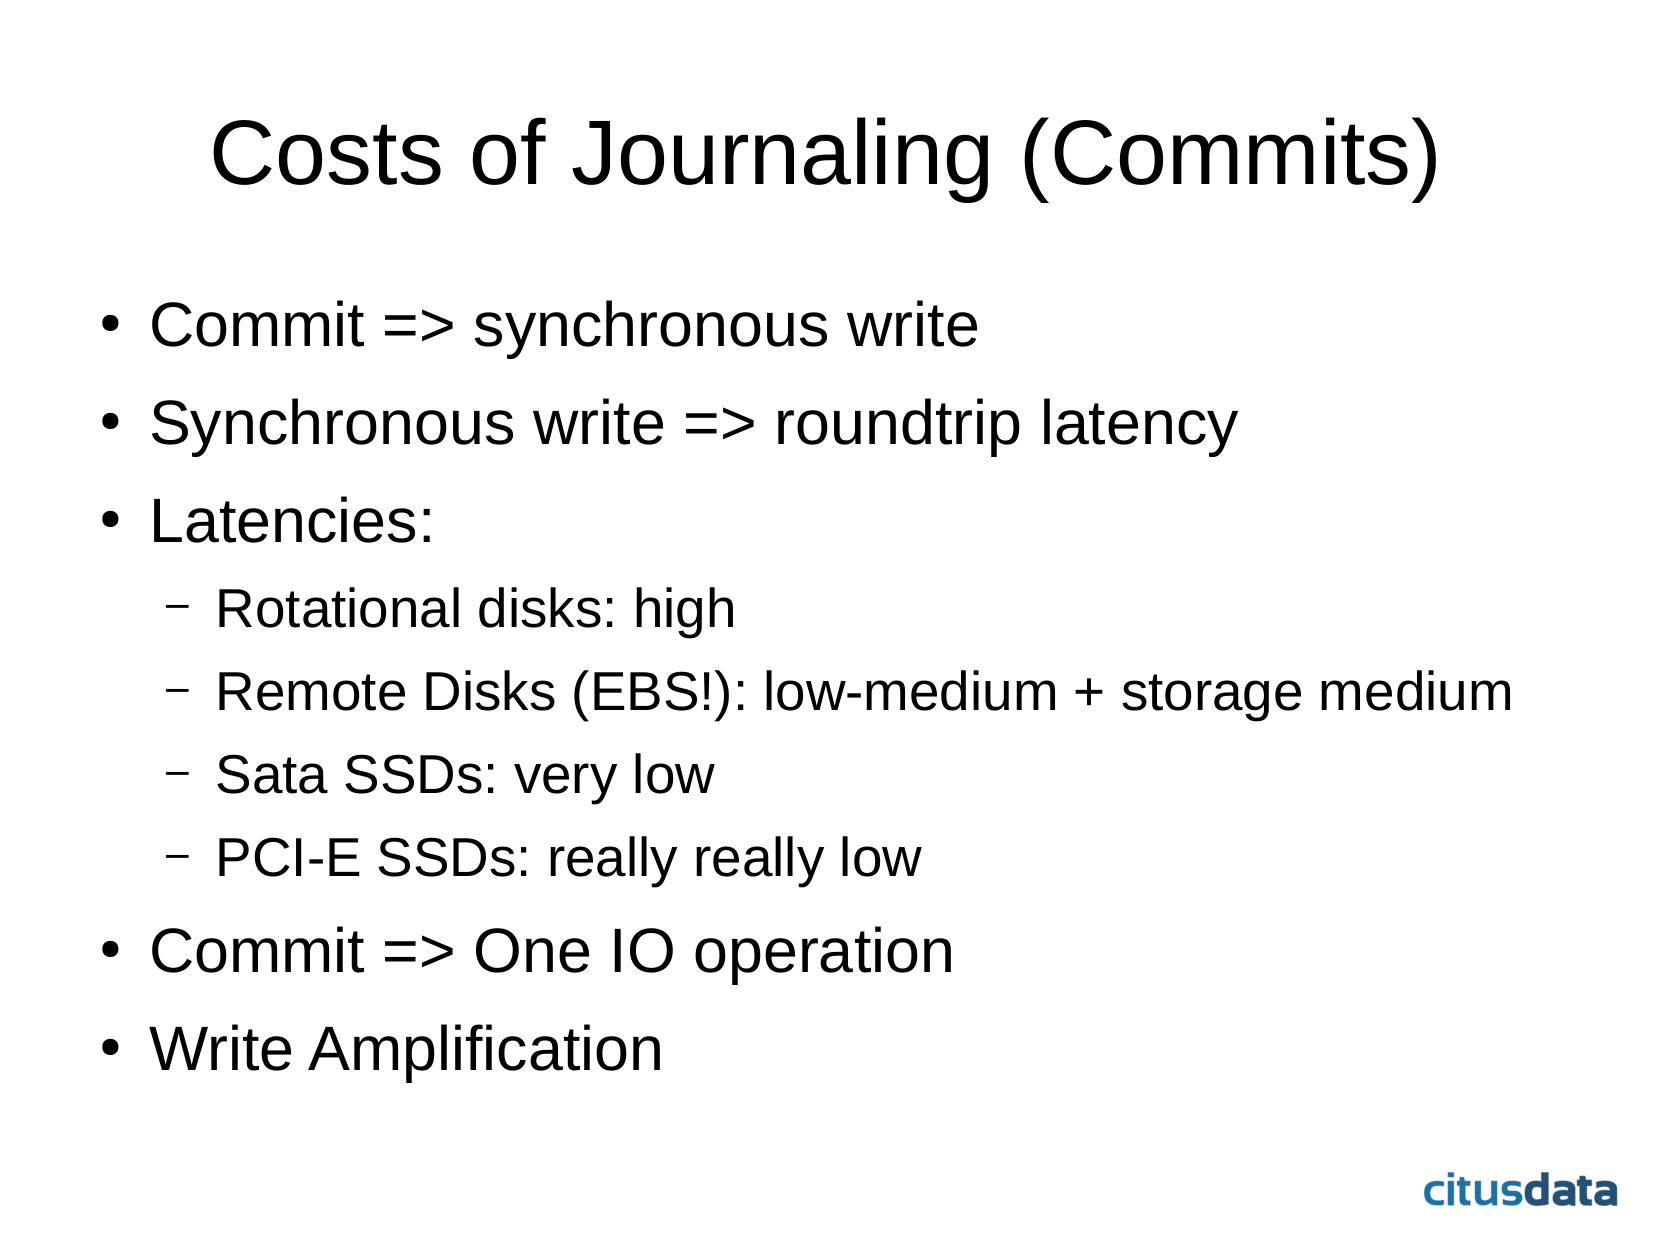

# Costs of Journaling (Commits)
Commit => synchronous write
Synchronous write => roundtrip latency
Latencies:
Rotational disks: high
Remote Disks (EBS!): low-medium + storage medium
Sata SSDs: very low
PCI-E SSDs: really really low
Commit => One IO operation
Write Amplification